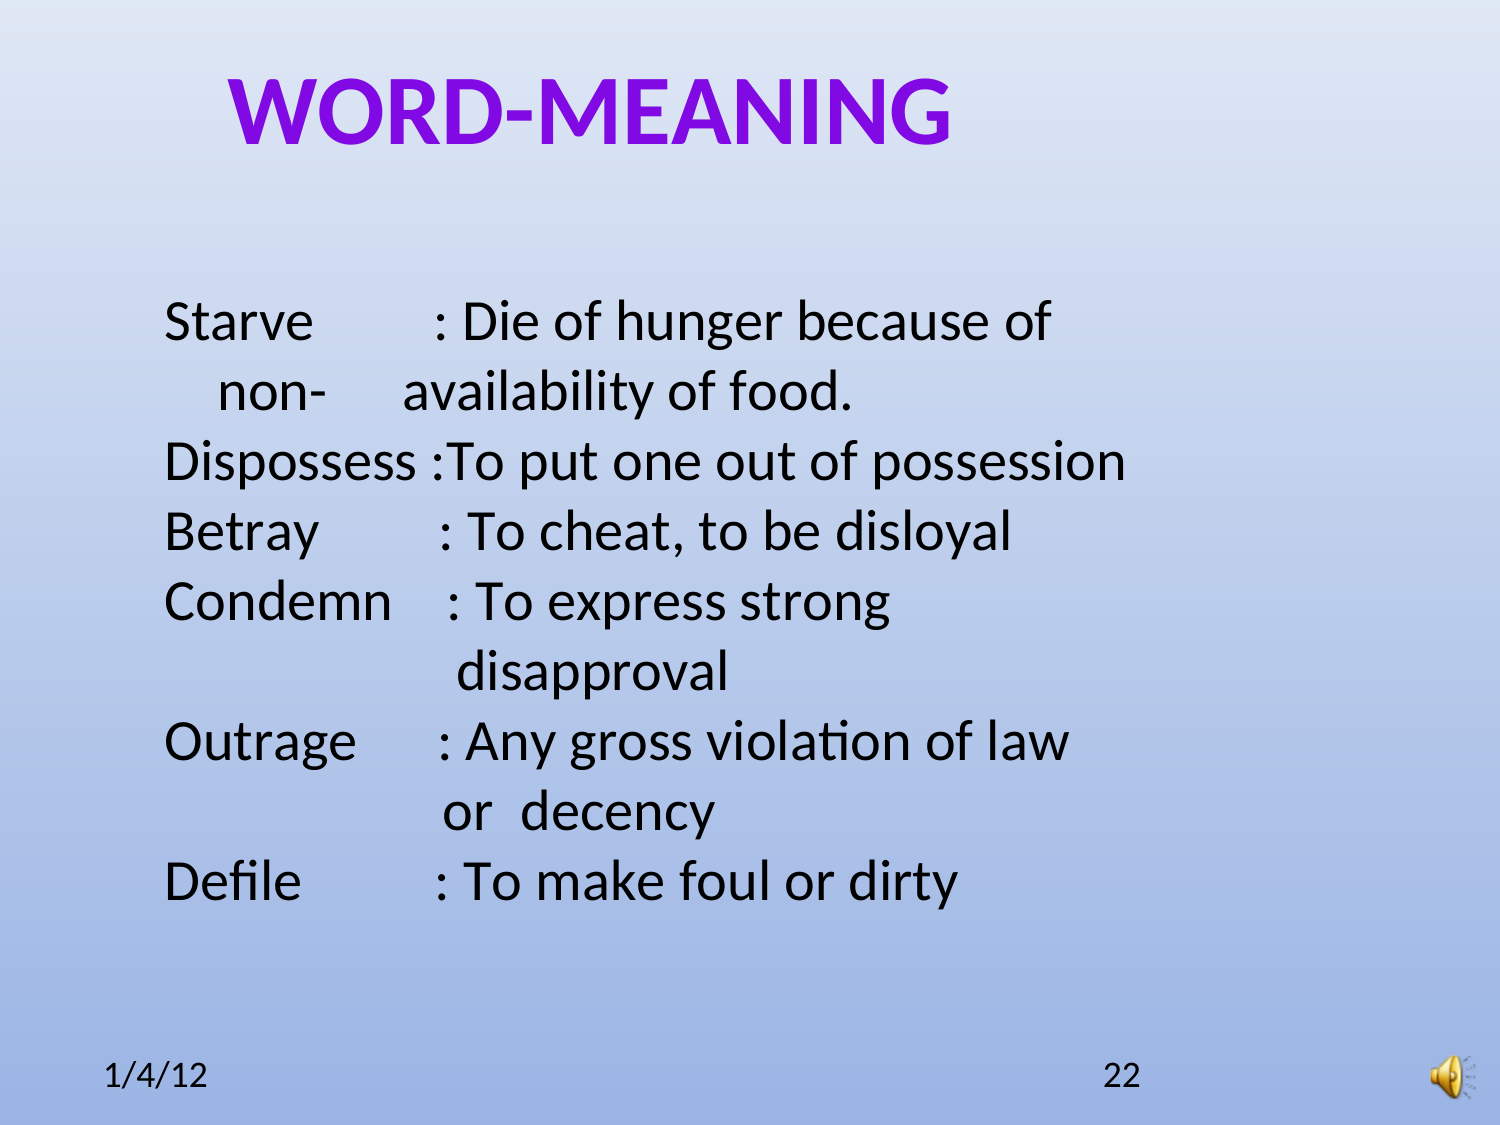

WORD-MEANING
Starve : Die of hunger because of non-	availability of food.
Dispossess :To put one out of possession
Betray : To cheat, to be disloyal
Condemn : To express strong
 disapproval
Outrage : Any gross violation of law
 or 	decency
Defile : To make foul or dirty